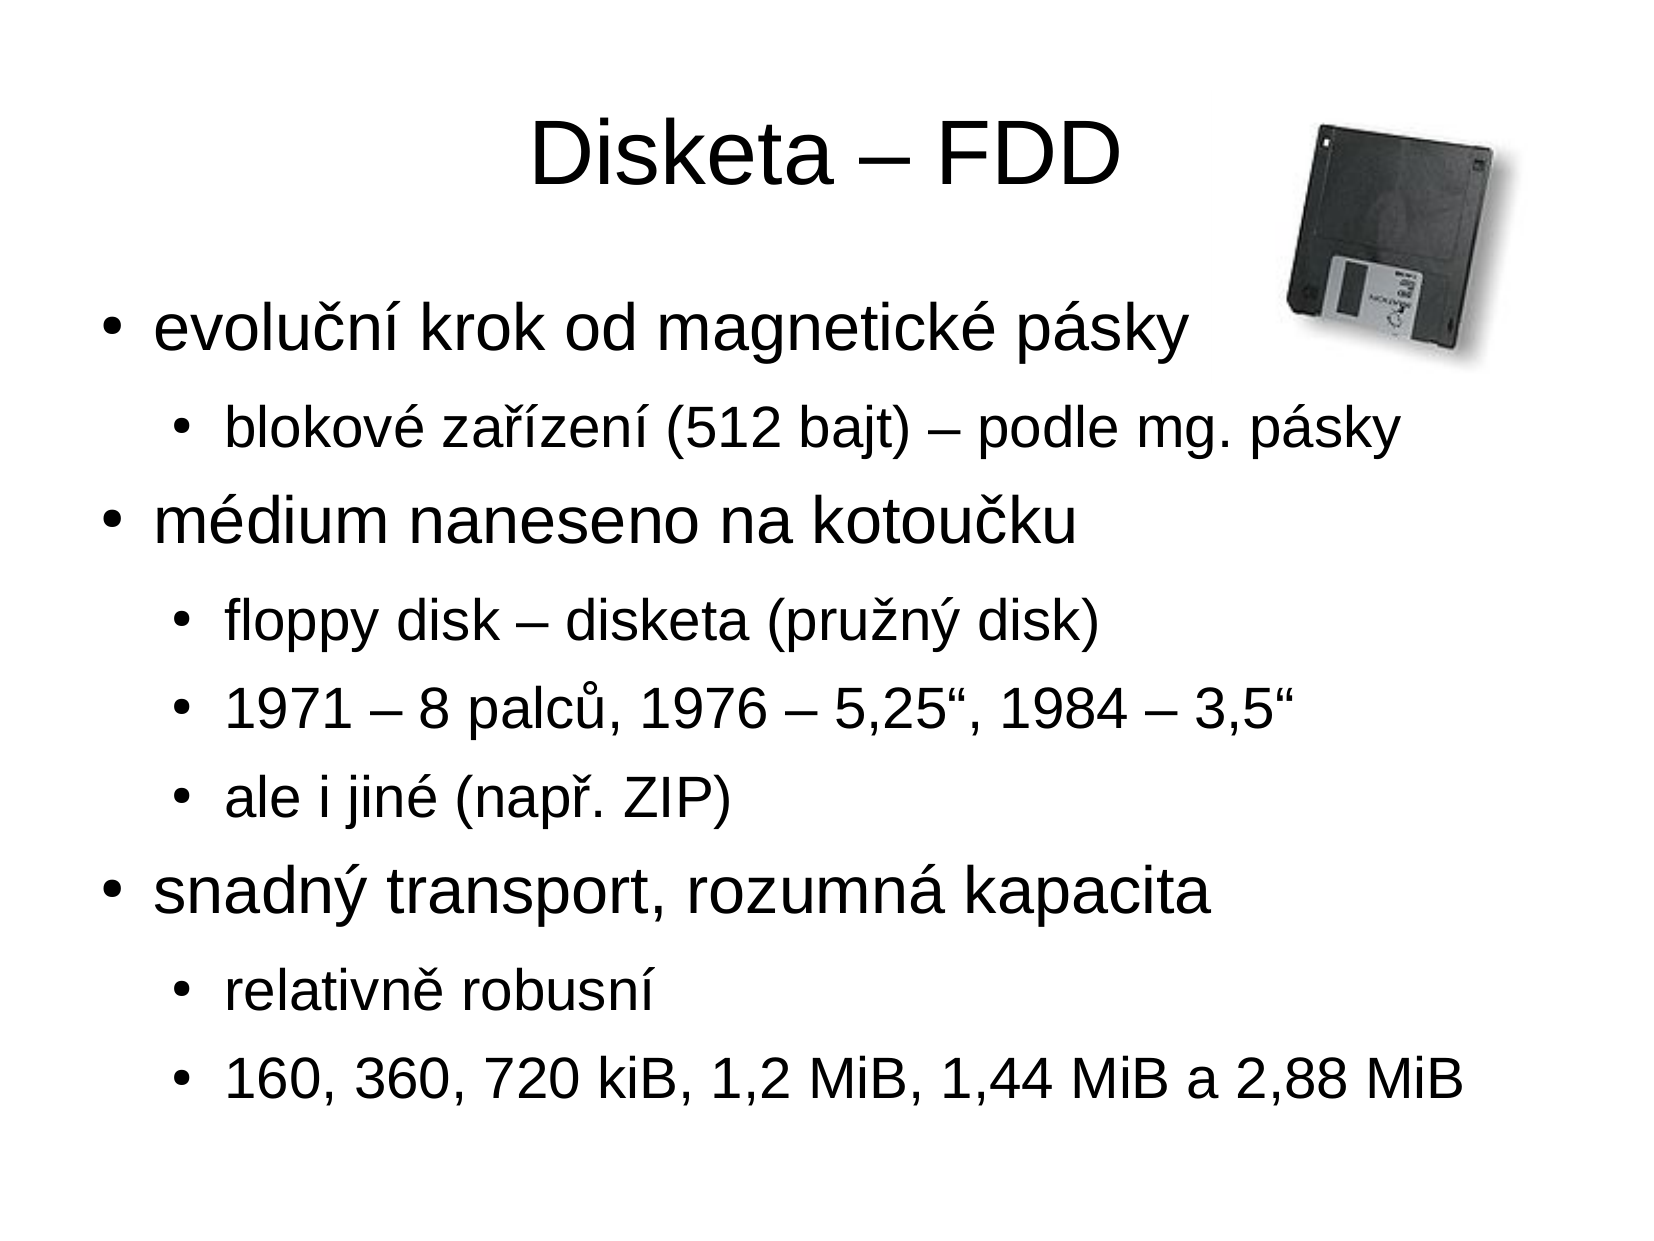

# Disketa – FDD
evoluční krok od magnetické pásky
blokové zařízení (512 bajt) – podle mg. pásky
médium naneseno na kotoučku
floppy disk – disketa (pružný disk)
1971 – 8 palců, 1976 – 5,25“, 1984 – 3,5“
ale i jiné (např. ZIP)
snadný transport, rozumná kapacita
relativně robusní
160, 360, 720 kiB, 1,2 MiB, 1,44 MiB a 2,88 MiB